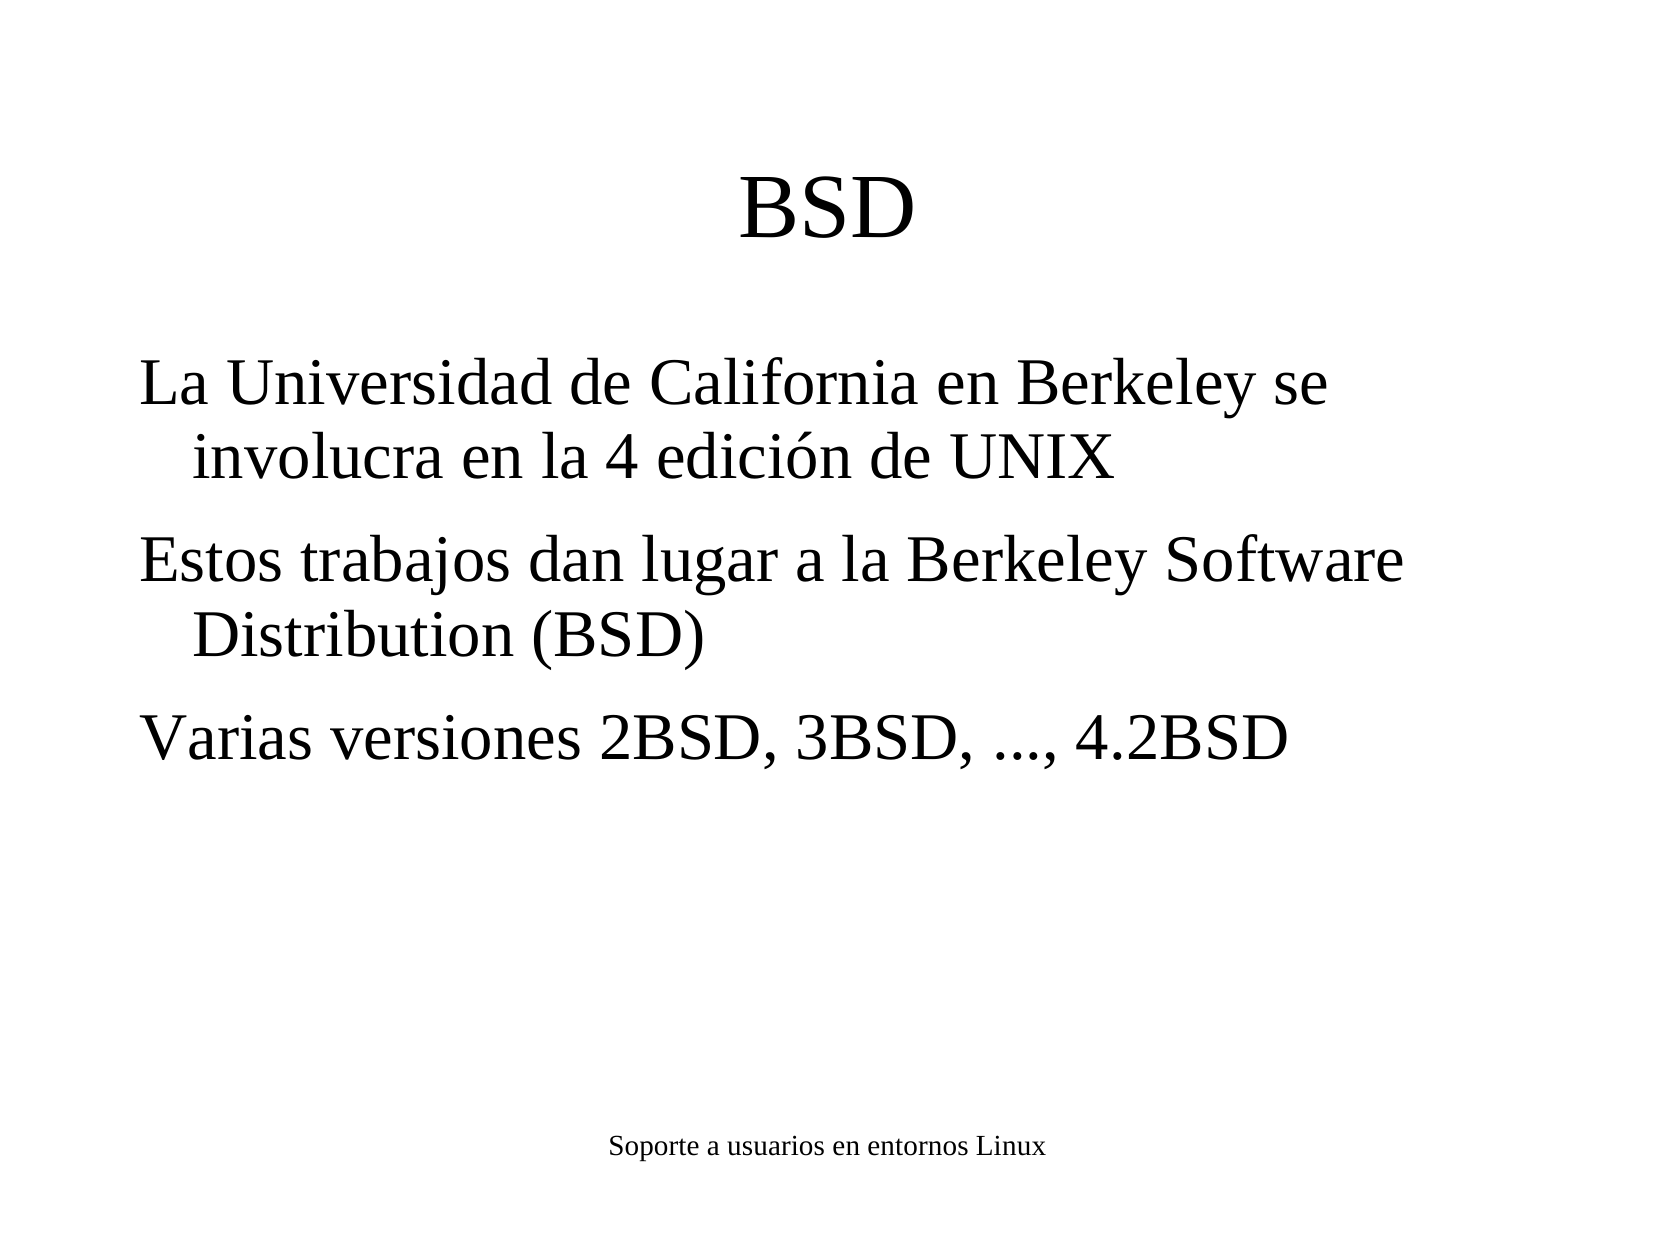

# BSD
La Universidad de California en Berkeley se involucra en la 4 edición de UNIX
Estos trabajos dan lugar a la Berkeley Software Distribution (BSD)
Varias versiones 2BSD, 3BSD, ..., 4.2BSD